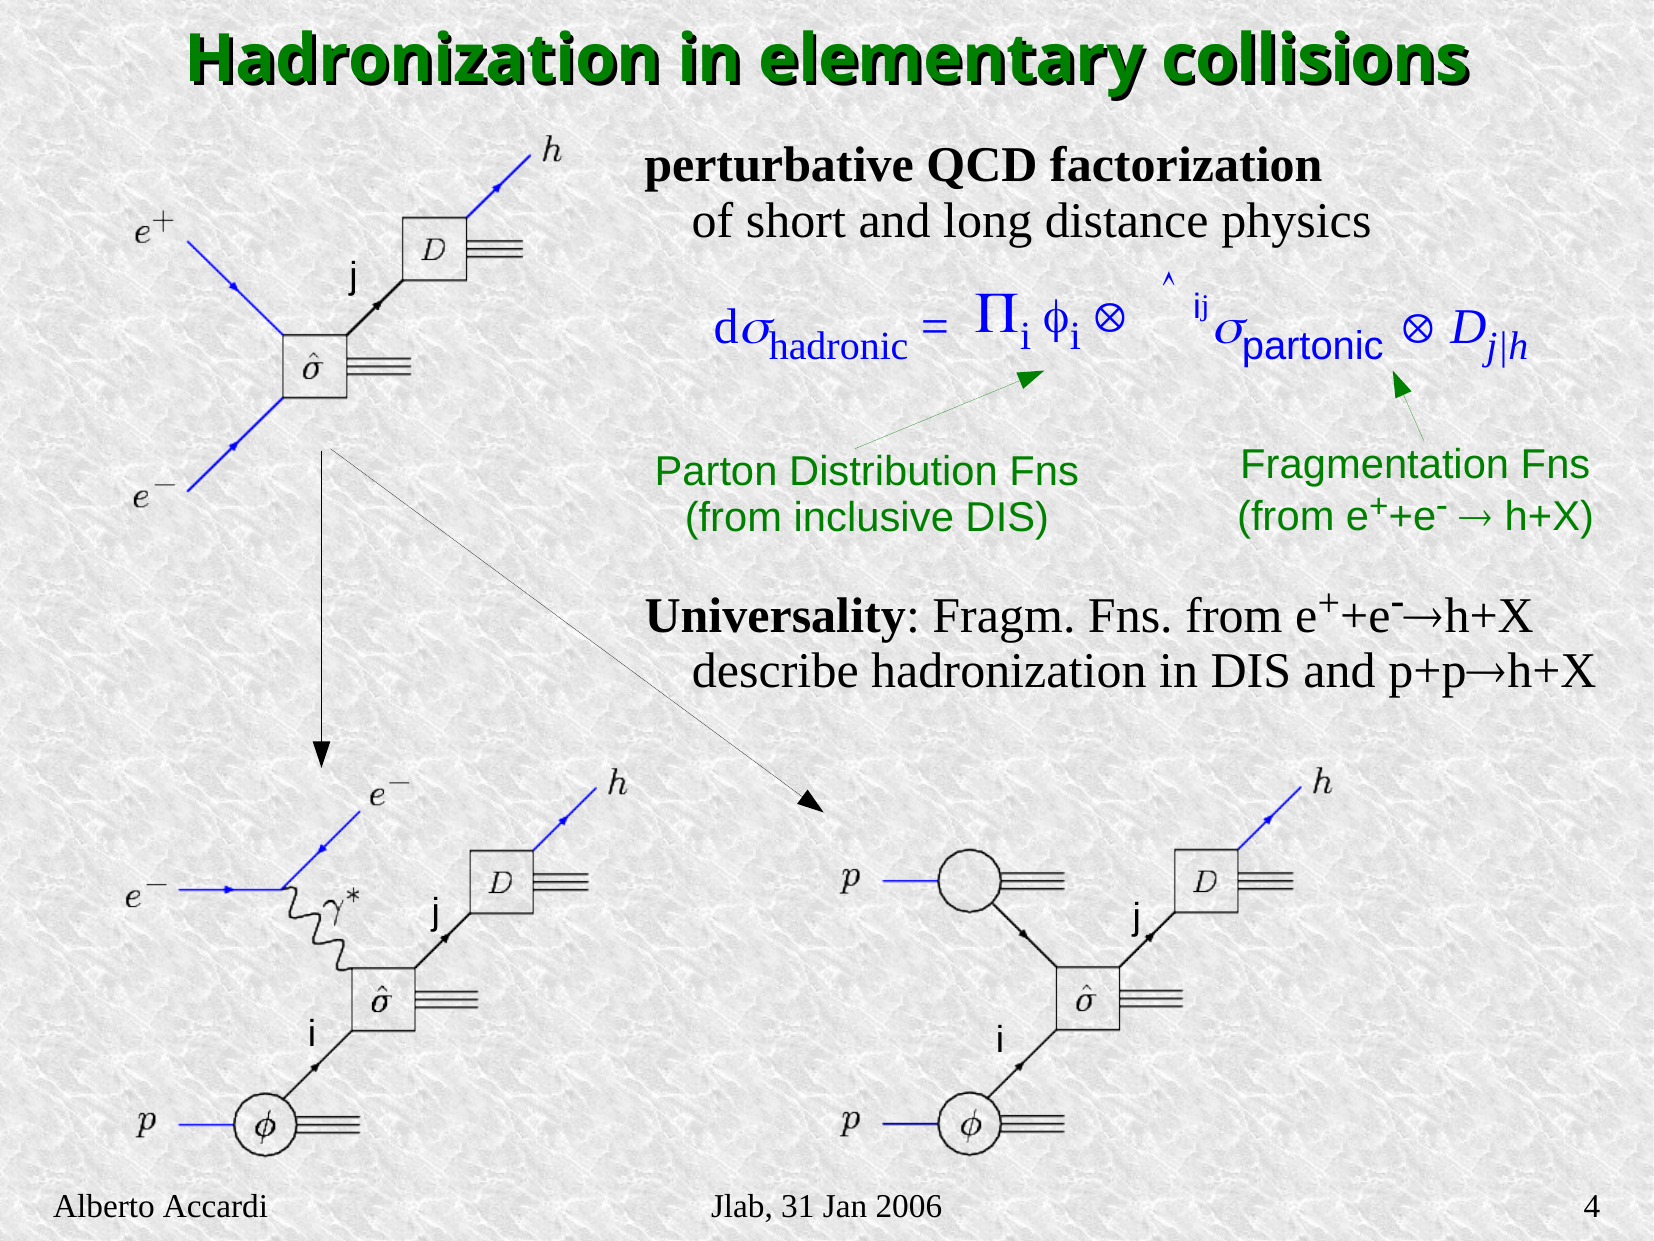

Hadronization in elementary collisions
perturbative QCD factorization
of short and long distance physics
j
 j
i
Pi fi 
Parton Distribution Fns
(from inclusive DIS)
Universality: Fragm. Fns. from e++e-h+X describe hadronization in DIS and p+ph+X
j
i
dshadronic = spartonic  Dj|h
Fragmentation Fns
(from e++e-  h+X)
j
i
Alberto Accardi
Hot Quarks 2006
4